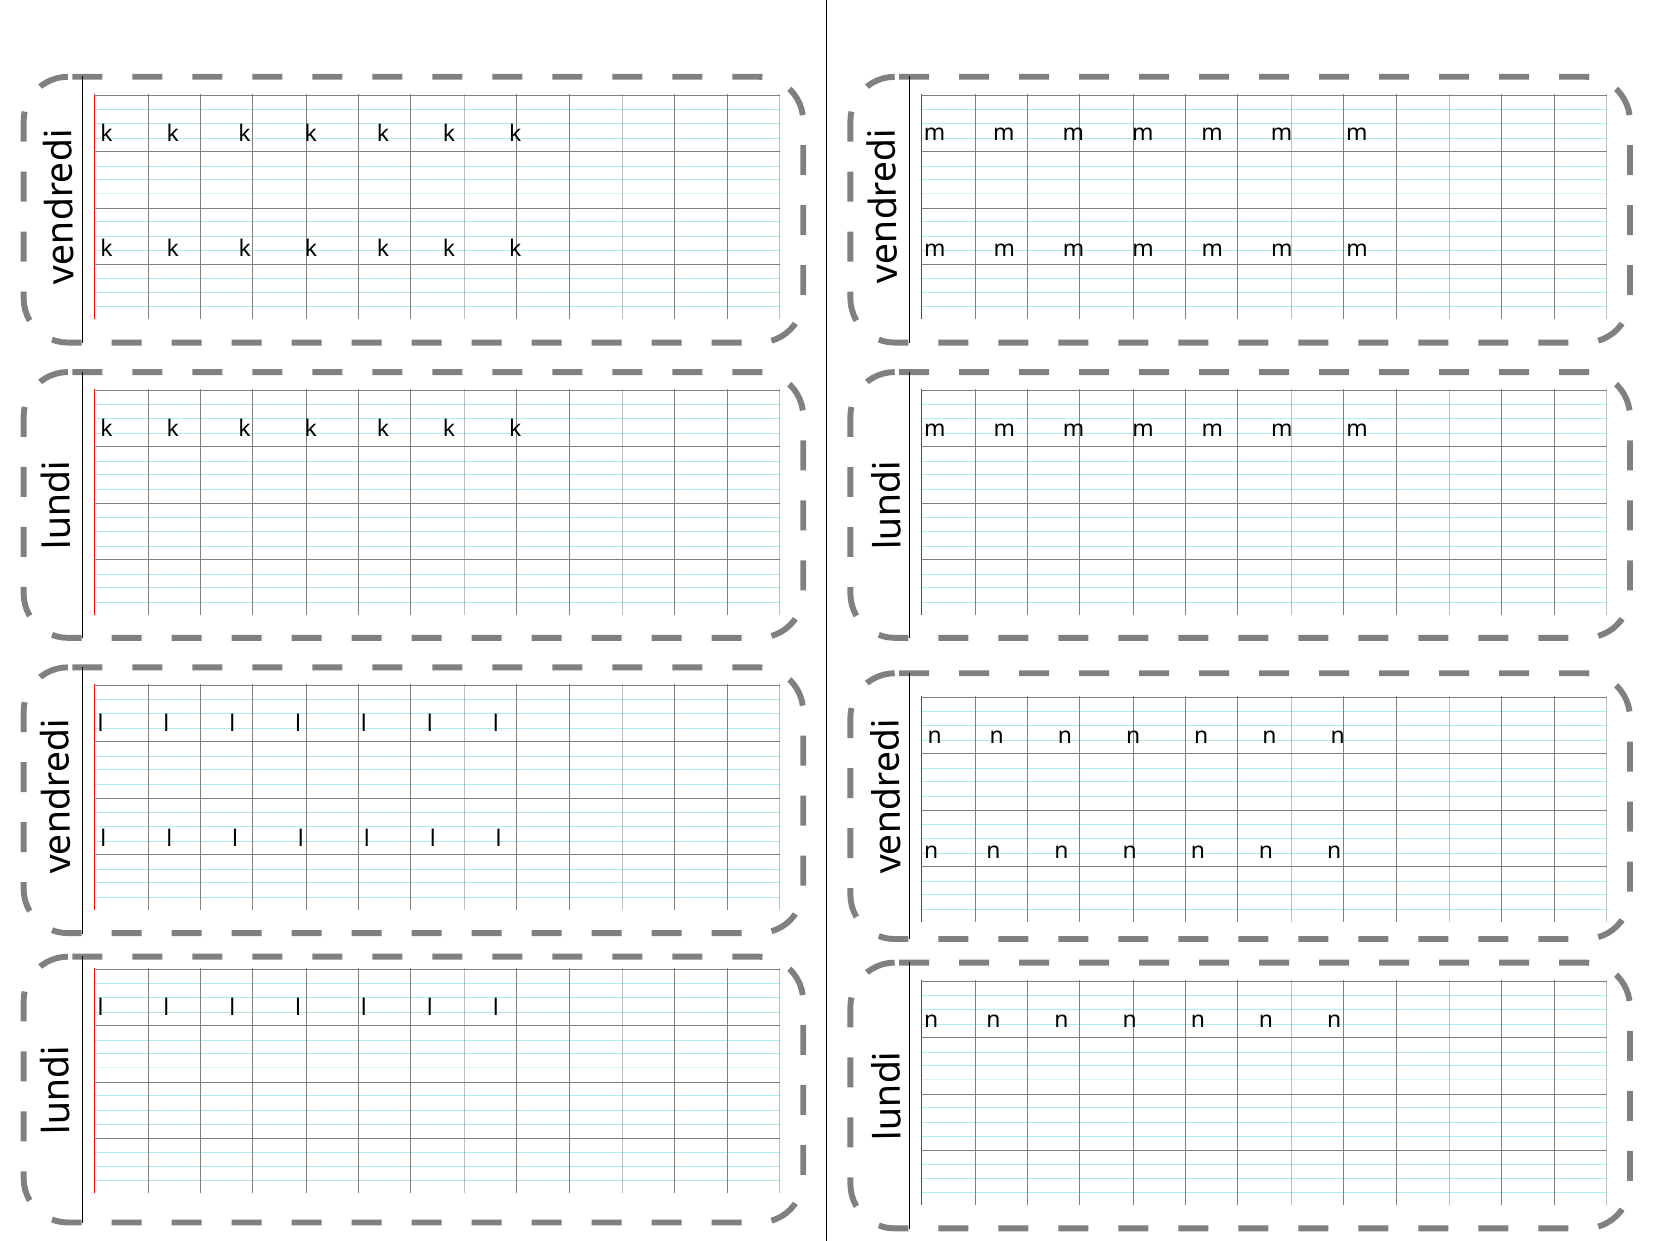

m m m m m m m
k k k k k k k
vendredi
vendredi
k k k k k k k
m m m m m m m
k k k k k k k
m m m m m m m
lundi
lundi
l l l l l l l
n n n n n n n
vendredi
vendredi
l l l l l l l
n n n n n n n
l l l l l l l
n n n n n n n
lundi
lundi